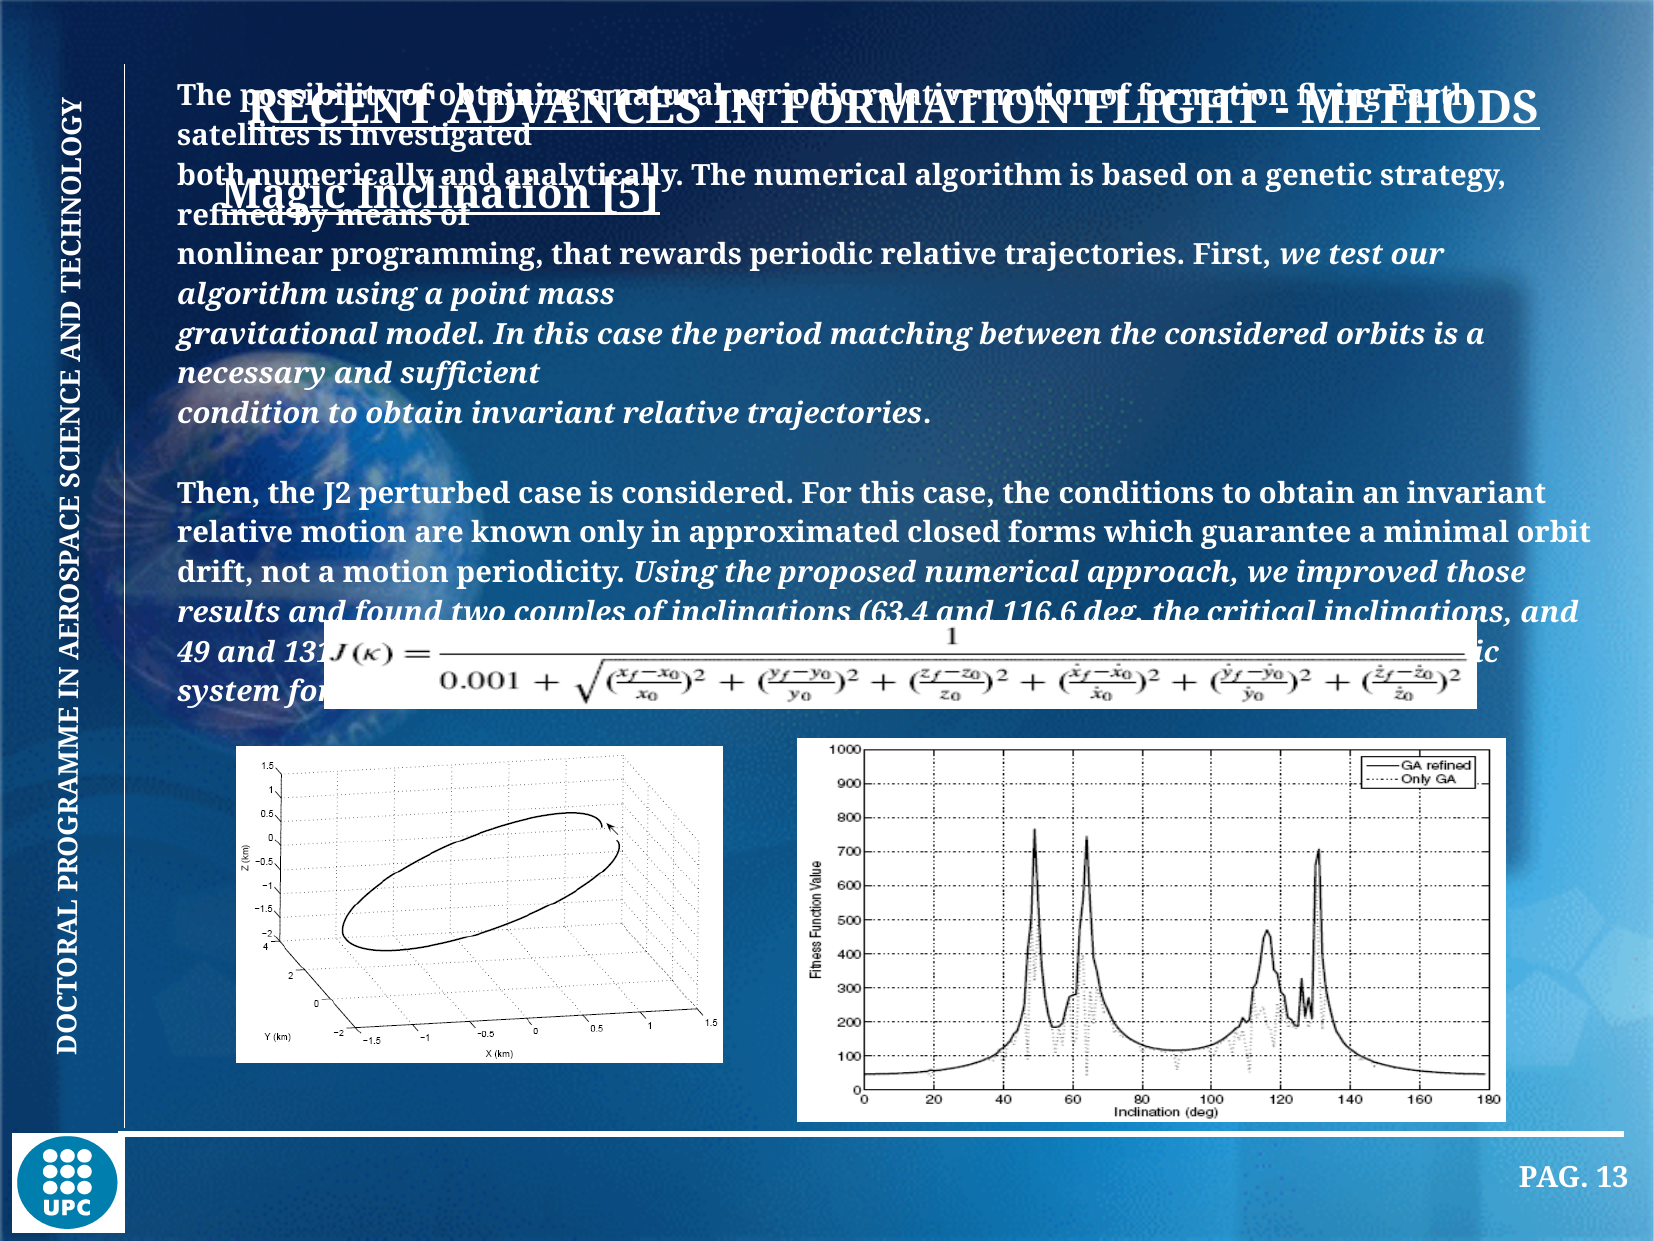

RECENT ADVANCES IN FORMATION FLIGHT - METHODS
The possibility of obtaining a natural periodic relative motion of formation flying Earth satellites is investigated
both numerically and analytically. The numerical algorithm is based on a genetic strategy, refined by means of
nonlinear programming, that rewards periodic relative trajectories. First, we test our algorithm using a point mass
gravitational model. In this case the period matching between the considered orbits is a necessary and sufficient
condition to obtain invariant relative trajectories.
Then, the J2 perturbed case is considered. For this case, the conditions to obtain an invariant relative motion are known only in approximated closed forms which guarantee a minimal orbit drift, not a motion periodicity. Using the proposed numerical approach, we improved those results and found two couples of inclinations (63.4 and 116.6 deg, the critical inclinations, and 49 and 131 deg, two new “special” inclinations) that seemed to be favored by the dynamic system for obtaining periodic relative motion at small eccentricities. ****
Magic Inclination [5]
# DOCTORAL PROGRAMME IN AEROSPACE SCIENCE AND TECHNOLOGY
PAG. 13